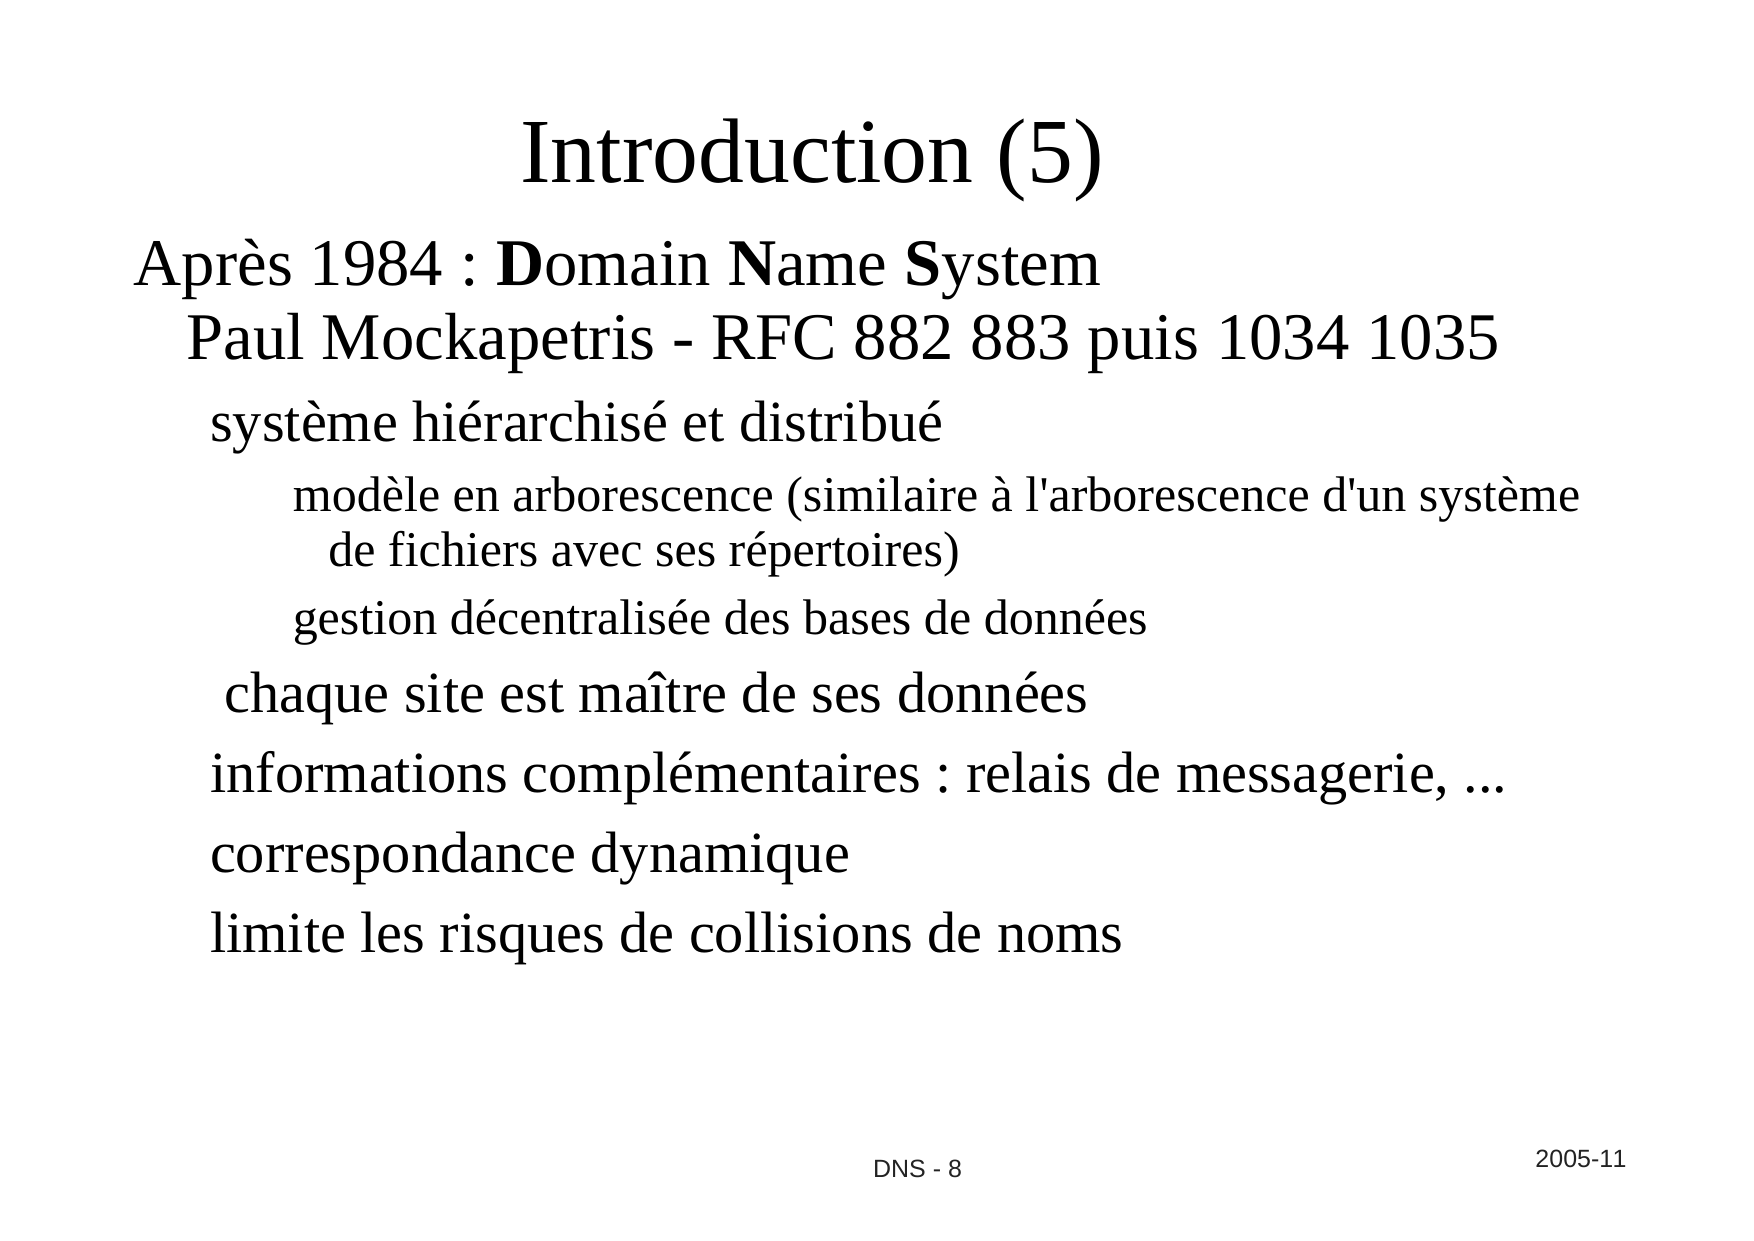

# Introduction (5)
Après 1984 : Domain Name System
Paul Mockapetris - RFC 882 883 puis 1034 1035
système hiérarchisé et distribué
modèle en arborescence (similaire à l'arborescence d'un système de fichiers avec ses répertoires)
gestion décentralisée des bases de données
 chaque site est maître de ses données
informations complémentaires : relais de messagerie, ...
correspondance dynamique
limite les risques de collisions de noms